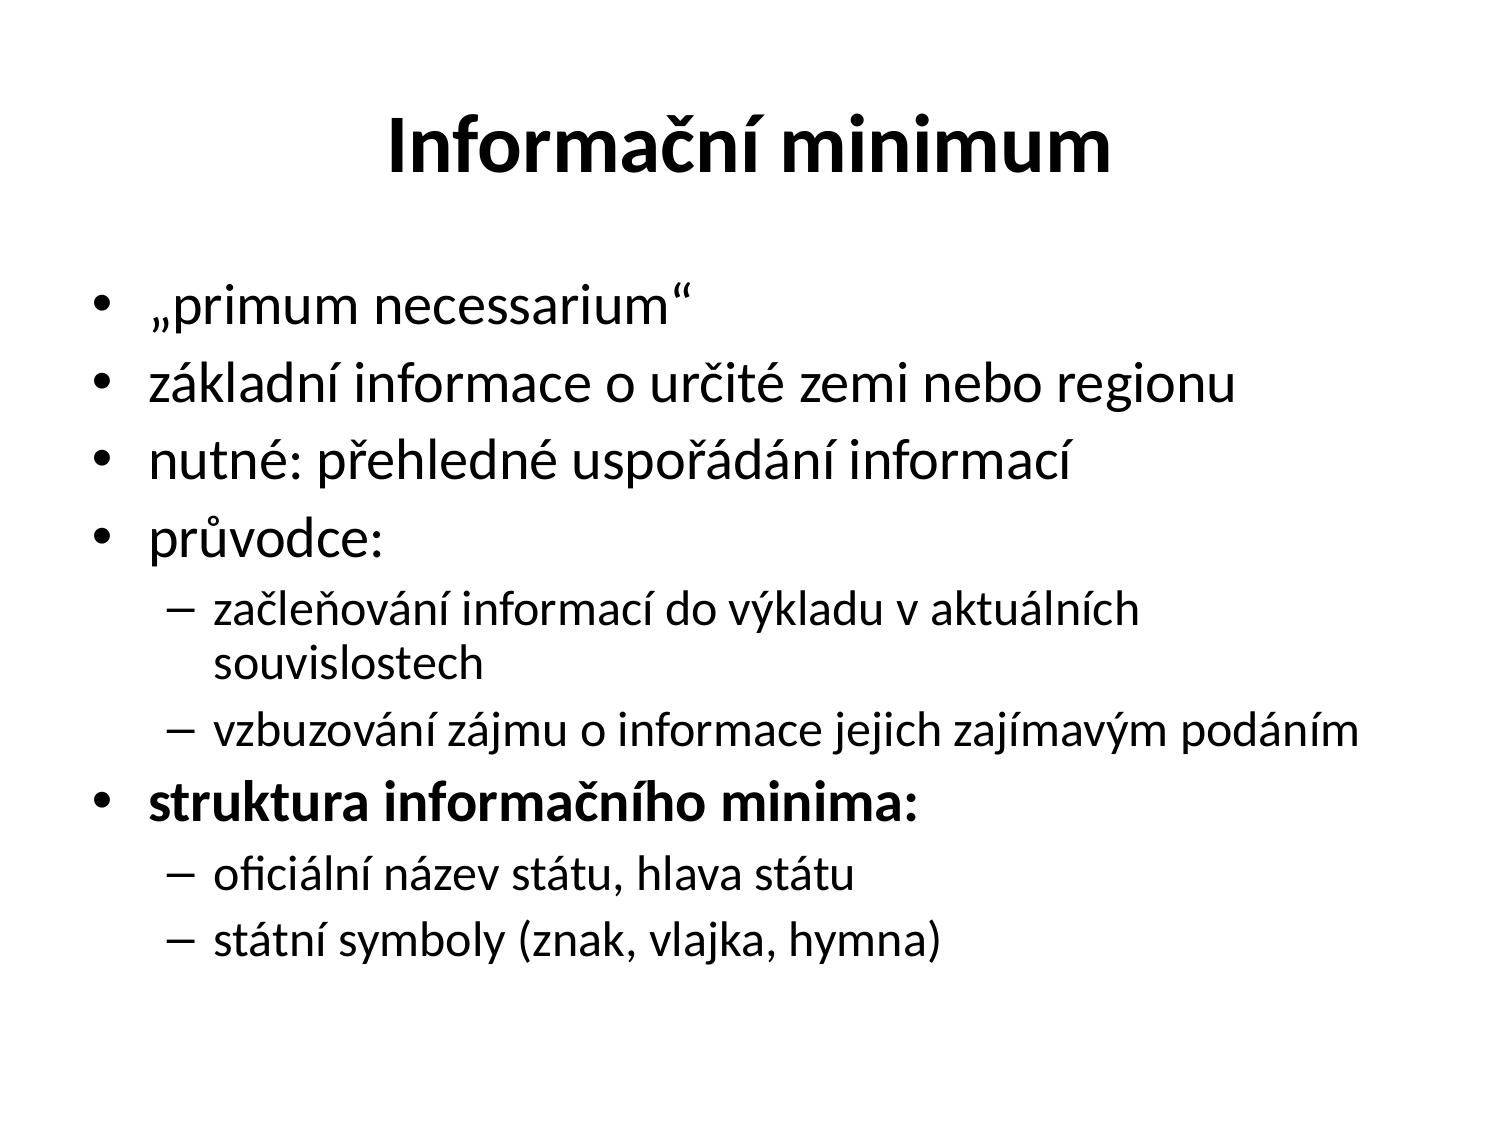

# Informační minimum
„primum necessarium“
základní informace o určité zemi nebo regionu
nutné: přehledné uspořádání informací
průvodce:
začleňování informací do výkladu v aktuálních souvislostech
vzbuzování zájmu o informace jejich zajímavým podáním
struktura informačního minima:
oficiální název státu, hlava státu
státní symboly (znak, vlajka, hymna)